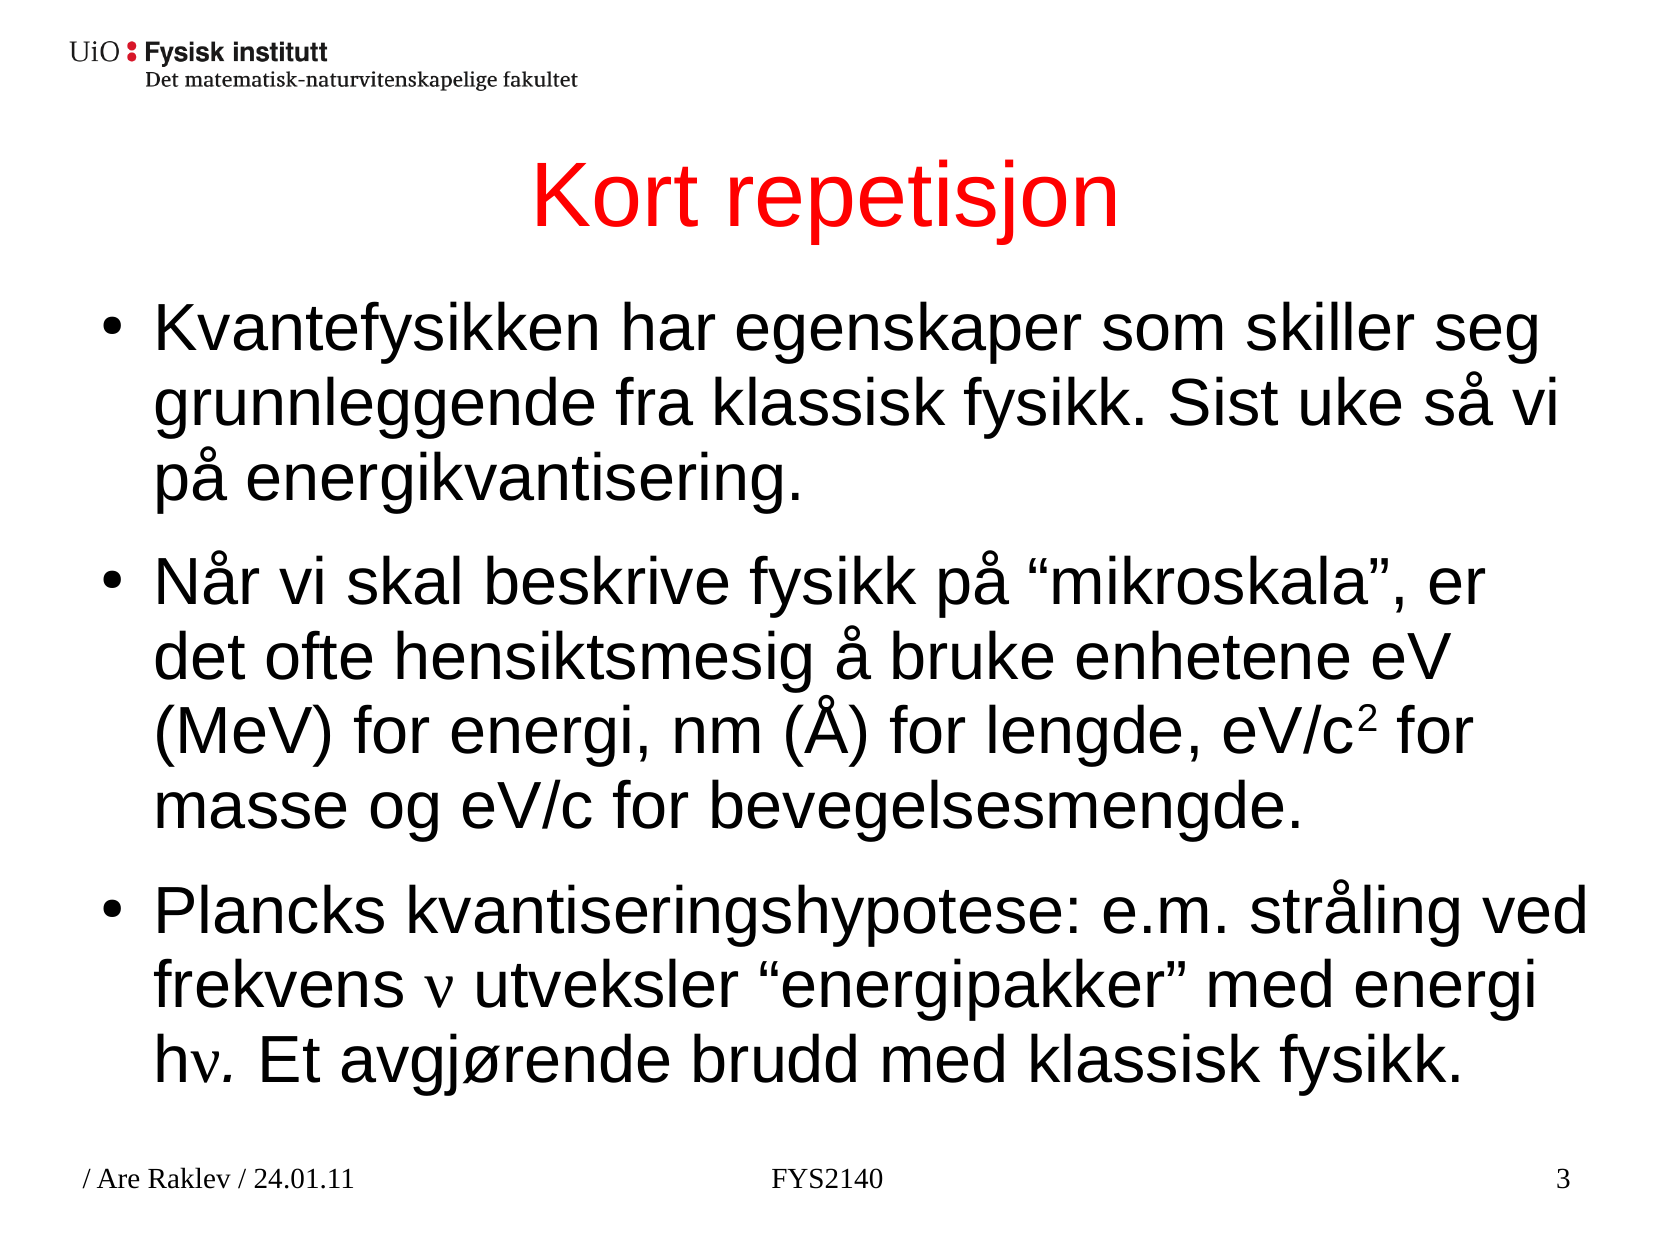

# Kort repetisjon
Kvantefysikken har egenskaper som skiller seg grunnleggende fra klassisk fysikk. Sist uke så vi på energikvantisering.
Når vi skal beskrive fysikk på “mikroskala”, er
det ofte hensiktsmesig å bruke enhetene eV (MeV) for energi, nm (Å) for lengde, eV/c2 for masse og eV/c for bevegelsesmengde.
Plancks kvantiseringshypotese: e.m. stråling ved frekvens ν utveksler “energipakker” med energi hν. Et avgjørende brudd med klassisk fysikk.
/ Are Raklev / 24.01.11
FYS2140
3